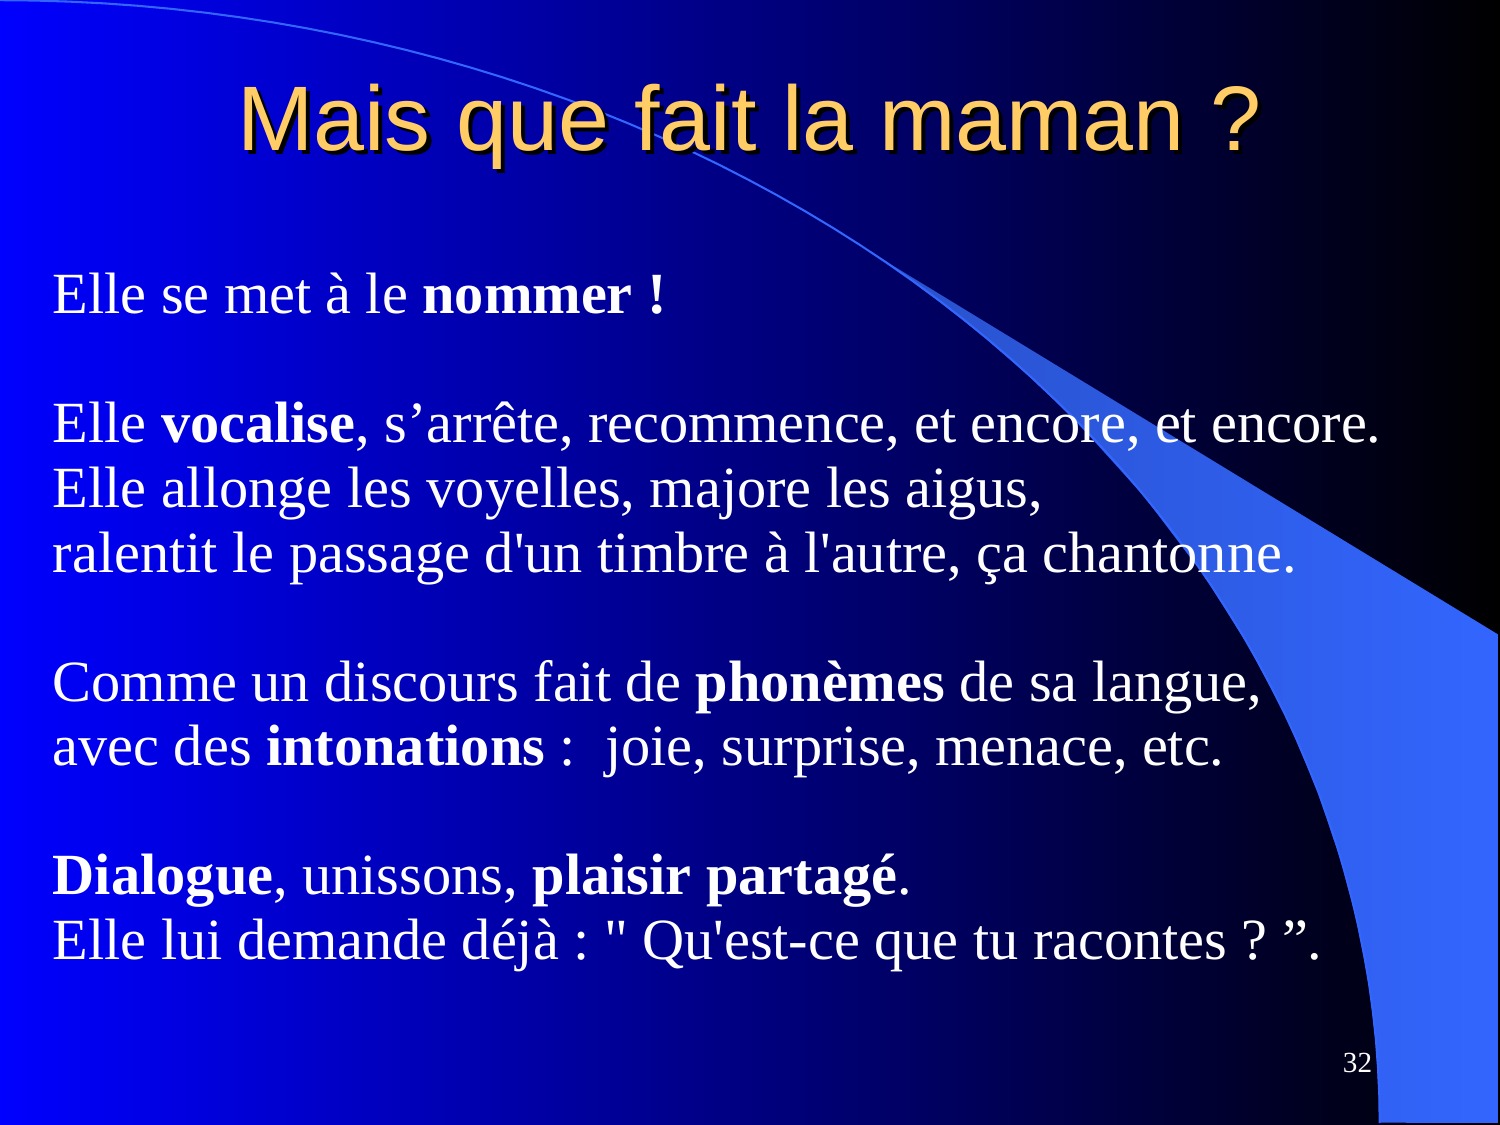

# Mais que fait la maman ?
Elle se met à le nommer !
Elle vocalise, s’arrête, recommence, et encore, et encore.
Elle allonge les voyelles, majore les aigus,
ralentit le passage d'un timbre à l'autre, ça chantonne.
Comme un discours fait de phonèmes de sa langue,
avec des intonations : joie, surprise, menace, etc.
Dialogue, unissons, plaisir partagé.
Elle lui demande déjà : " Qu'est-ce que tu racontes ? ”.
32